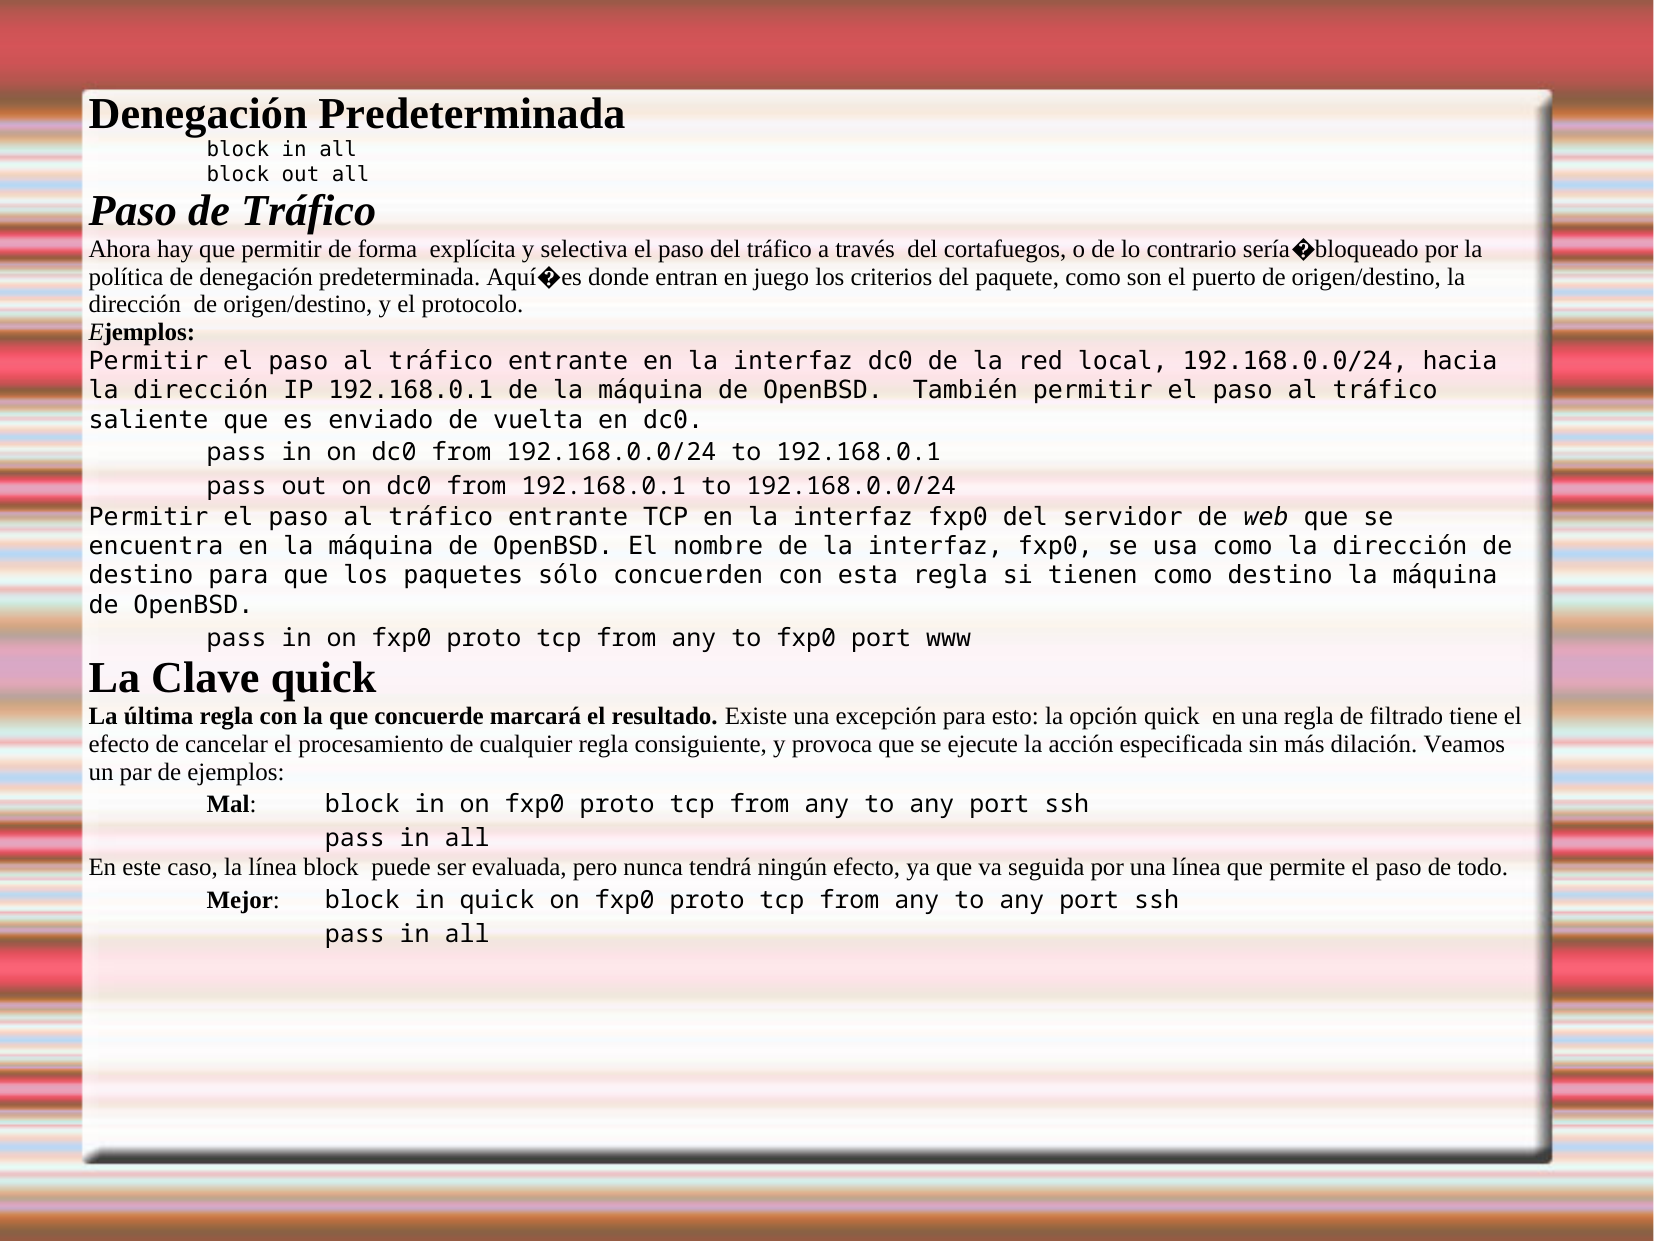

Denegación Predeterminada
	block in all
	block out all
Paso de Tráfico
Ahora hay que permitir de forma explícita y selectiva el paso del tráfico a través del cortafuegos, o de lo contrario sería�bloqueado por la política de denegación predeterminada. Aquí�es donde entran en juego los criterios del paquete, como son el puerto de origen/destino, la dirección de origen/destino, y el protocolo.
Ejemplos:
Permitir el paso al tráfico entrante en la interfaz dc0 de la red local, 192.168.0.0/24, hacia la dirección IP 192.168.0.1 de la máquina de OpenBSD. También permitir el paso al tráfico saliente que es enviado de vuelta en dc0.
	pass in on dc0 from 192.168.0.0/24 to 192.168.0.1
	pass out on dc0 from 192.168.0.1 to 192.168.0.0/24
Permitir el paso al tráfico entrante TCP en la interfaz fxp0 del servidor de web que se encuentra en la máquina de OpenBSD. El nombre de la interfaz, fxp0, se usa como la dirección de destino para que los paquetes sólo concuerden con esta regla si tienen como destino la máquina de OpenBSD.
	pass in on fxp0 proto tcp from any to fxp0 port www
La Clave quick
La última regla con la que concuerde marcará el resultado. Existe una excepción para esto: la opción quick en una regla de filtrado tiene el efecto de cancelar el procesamiento de cualquier regla consiguiente, y provoca que se ejecute la acción especificada sin más dilación. Veamos un par de ejemplos:
	Mal:	block in on fxp0 proto tcp from any to any port ssh
		pass in all
En este caso, la línea block puede ser evaluada, pero nunca tendrá ningún efecto, ya que va seguida por una línea que permite el paso de todo.
	Mejor:	block in quick on fxp0 proto tcp from any to any port ssh
		pass in all